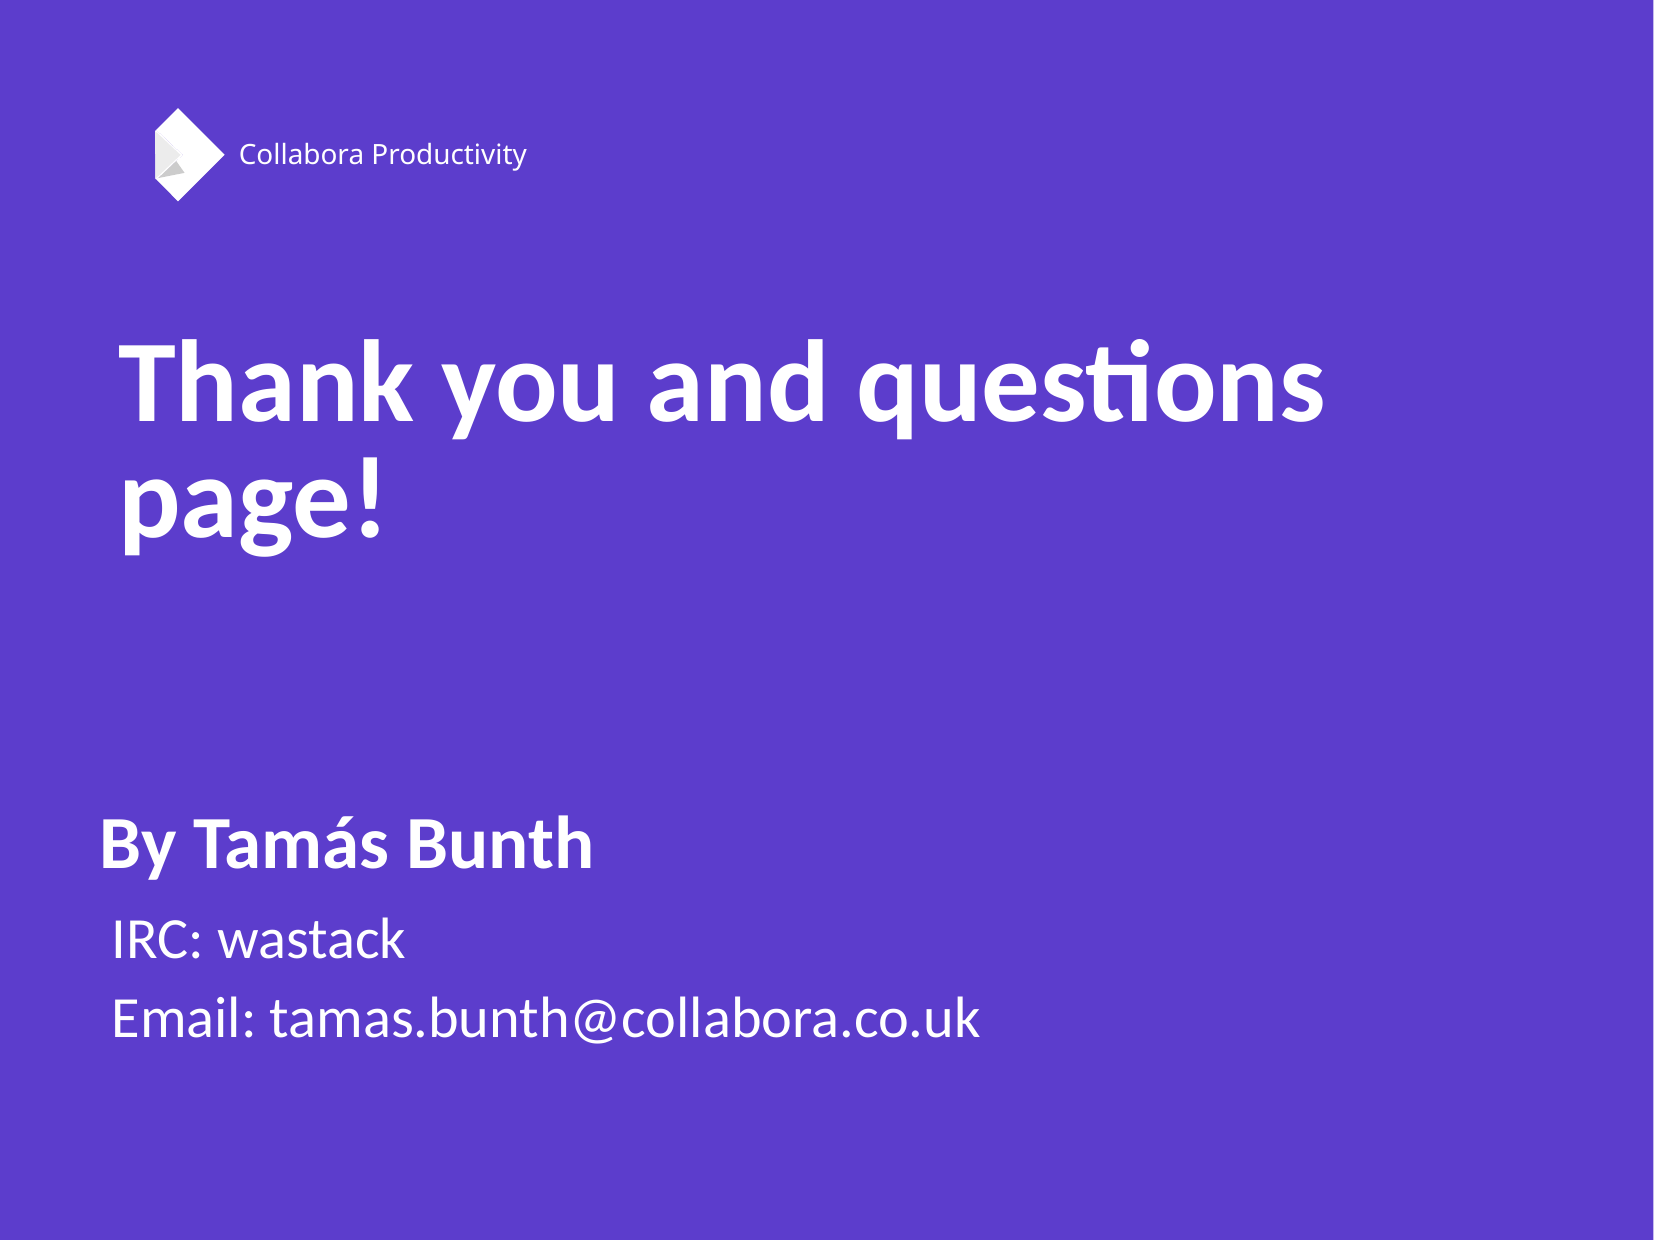

# Thank you and questions page!
By Tamás Bunth
IRC: wastack
Email: tamas.bunth@collabora.co.uk